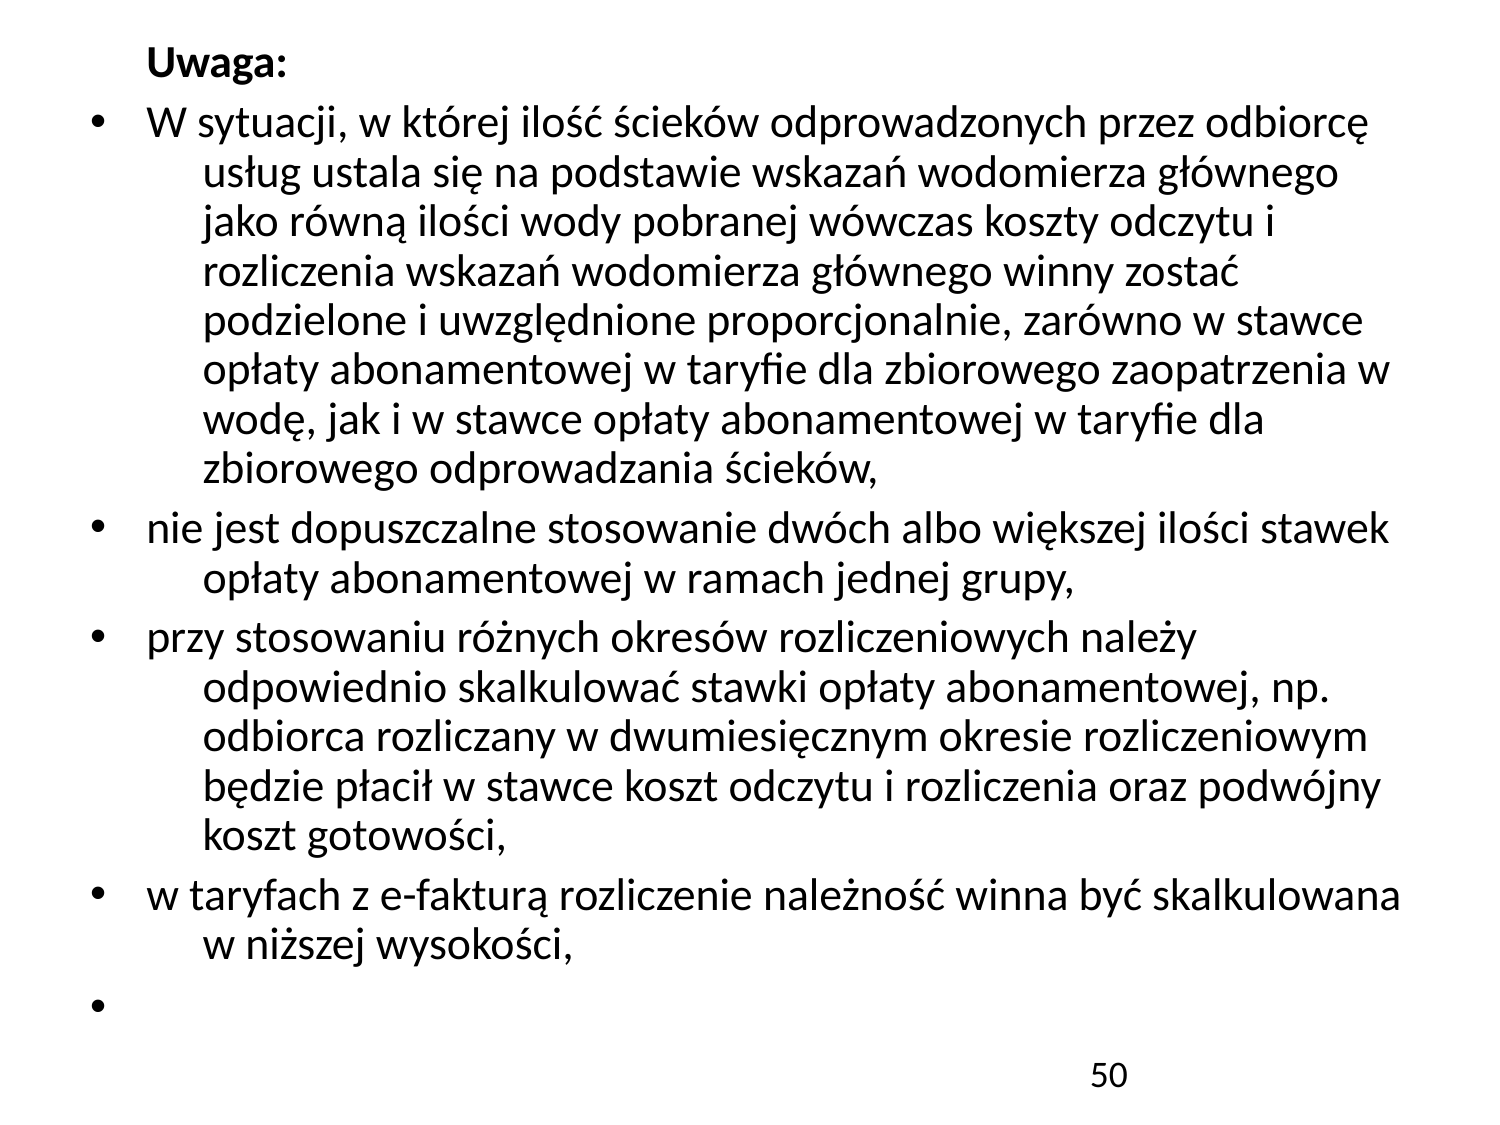

#
Uwaga:
W sytuacji, w której ilość ścieków odprowadzonych przez odbiorcę usług ustala się na podstawie wskazań wodomierza głównego jako równą ilości wody pobranej wówczas koszty odczytu i rozliczenia wskazań wodomierza głównego winny zostać podzielone i uwzględnione proporcjonalnie, zarówno w stawce opłaty abonamentowej w taryfie dla zbiorowego zaopatrzenia w wodę, jak i w stawce opłaty abonamentowej w taryfie dla zbiorowego odprowadzania ścieków,
nie jest dopuszczalne stosowanie dwóch albo większej ilości stawek opłaty abonamentowej w ramach jednej grupy,
przy stosowaniu różnych okresów rozliczeniowych należy odpowiednio skalkulować stawki opłaty abonamentowej, np. odbiorca rozliczany w dwumiesięcznym okresie rozliczeniowym będzie płacił w stawce koszt odczytu i rozliczenia oraz podwójny koszt gotowości,
w taryfach z e-fakturą rozliczenie należność winna być skalkulowana w niższej wysokości,